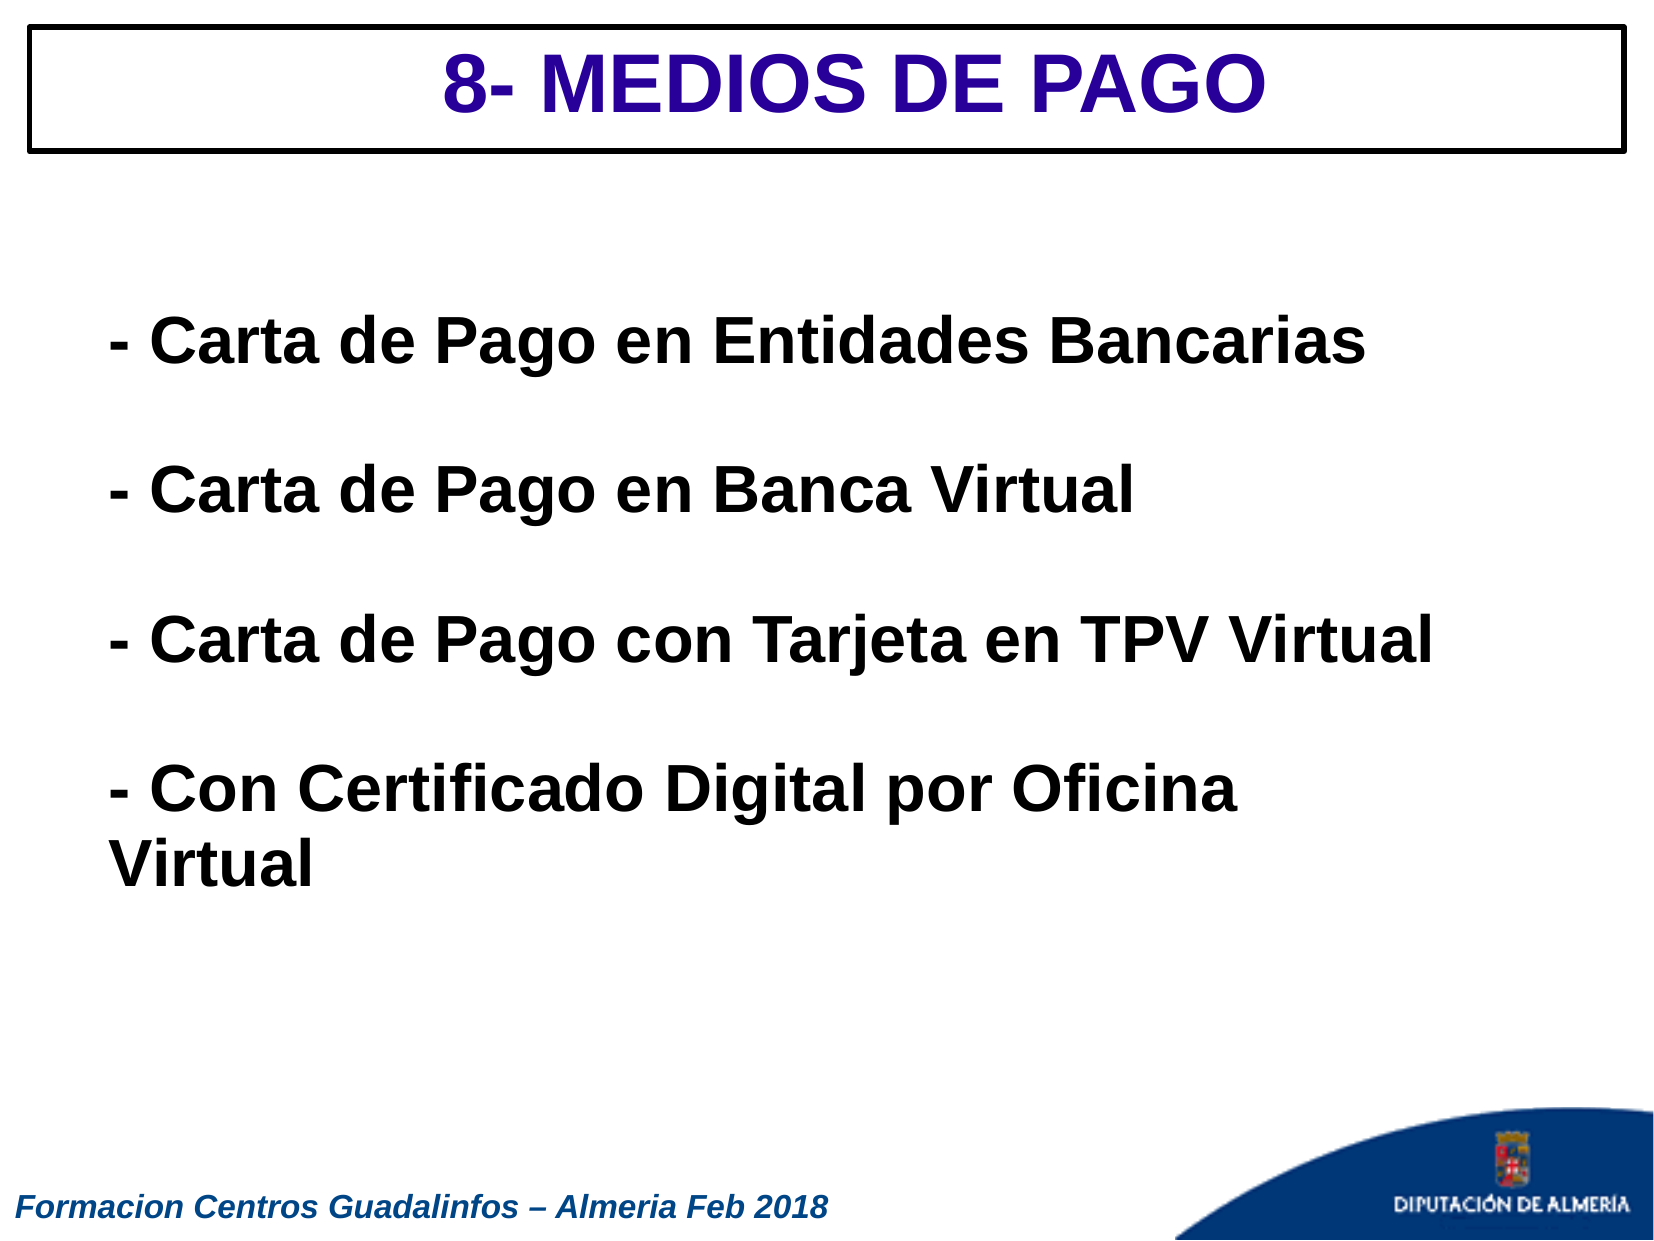

8- MEDIOS DE PAGO
- Carta de Pago en Entidades Bancarias
- Carta de Pago en Banca Virtual
- Carta de Pago con Tarjeta en TPV Virtual
- Con Certificado Digital por Oficina Virtual
Formacion Centros Guadalinfos – Almeria Feb 2018